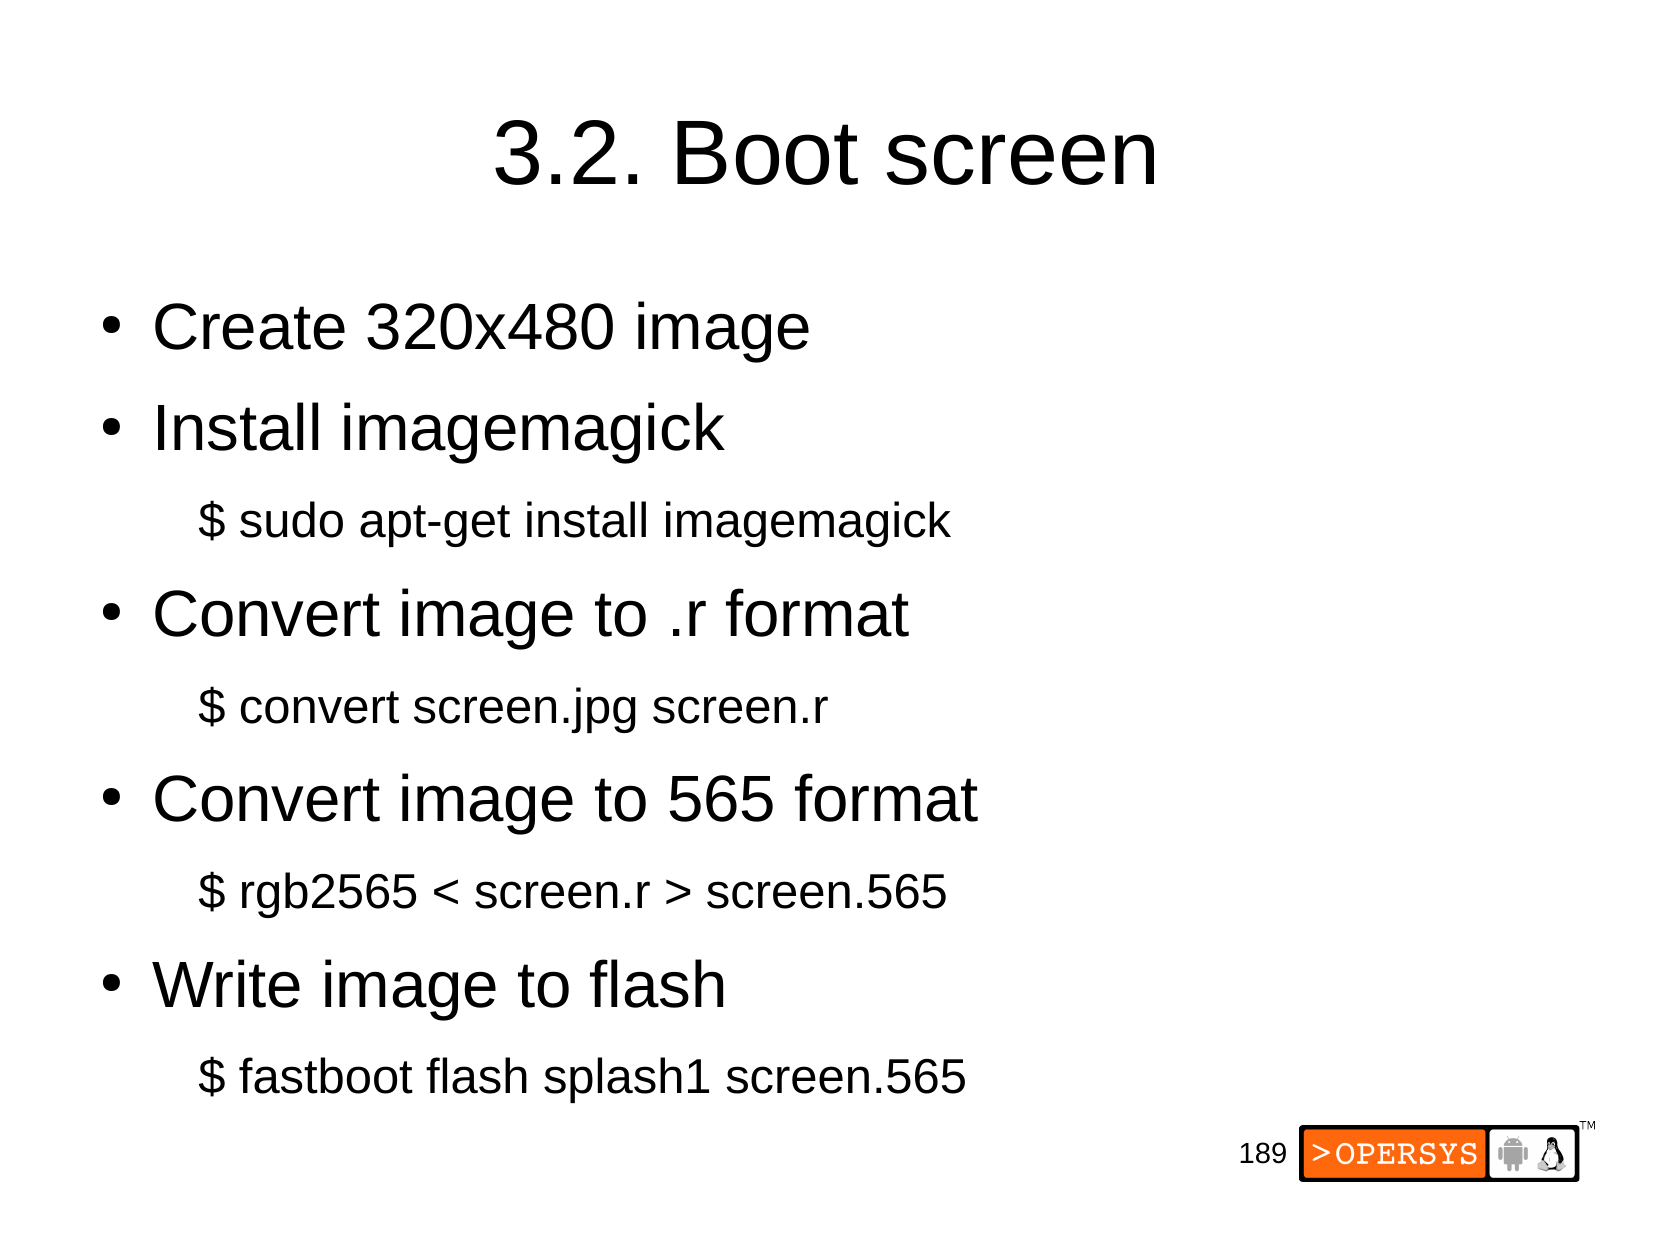

# 3.2. Boot screen
Create 320x480 image
Install imagemagick
$ sudo apt-get install imagemagick
Convert image to .r format
$ convert screen.jpg screen.r
Convert image to 565 format
$ rgb2565 < screen.r > screen.565
Write image to flash
$ fastboot flash splash1 screen.565